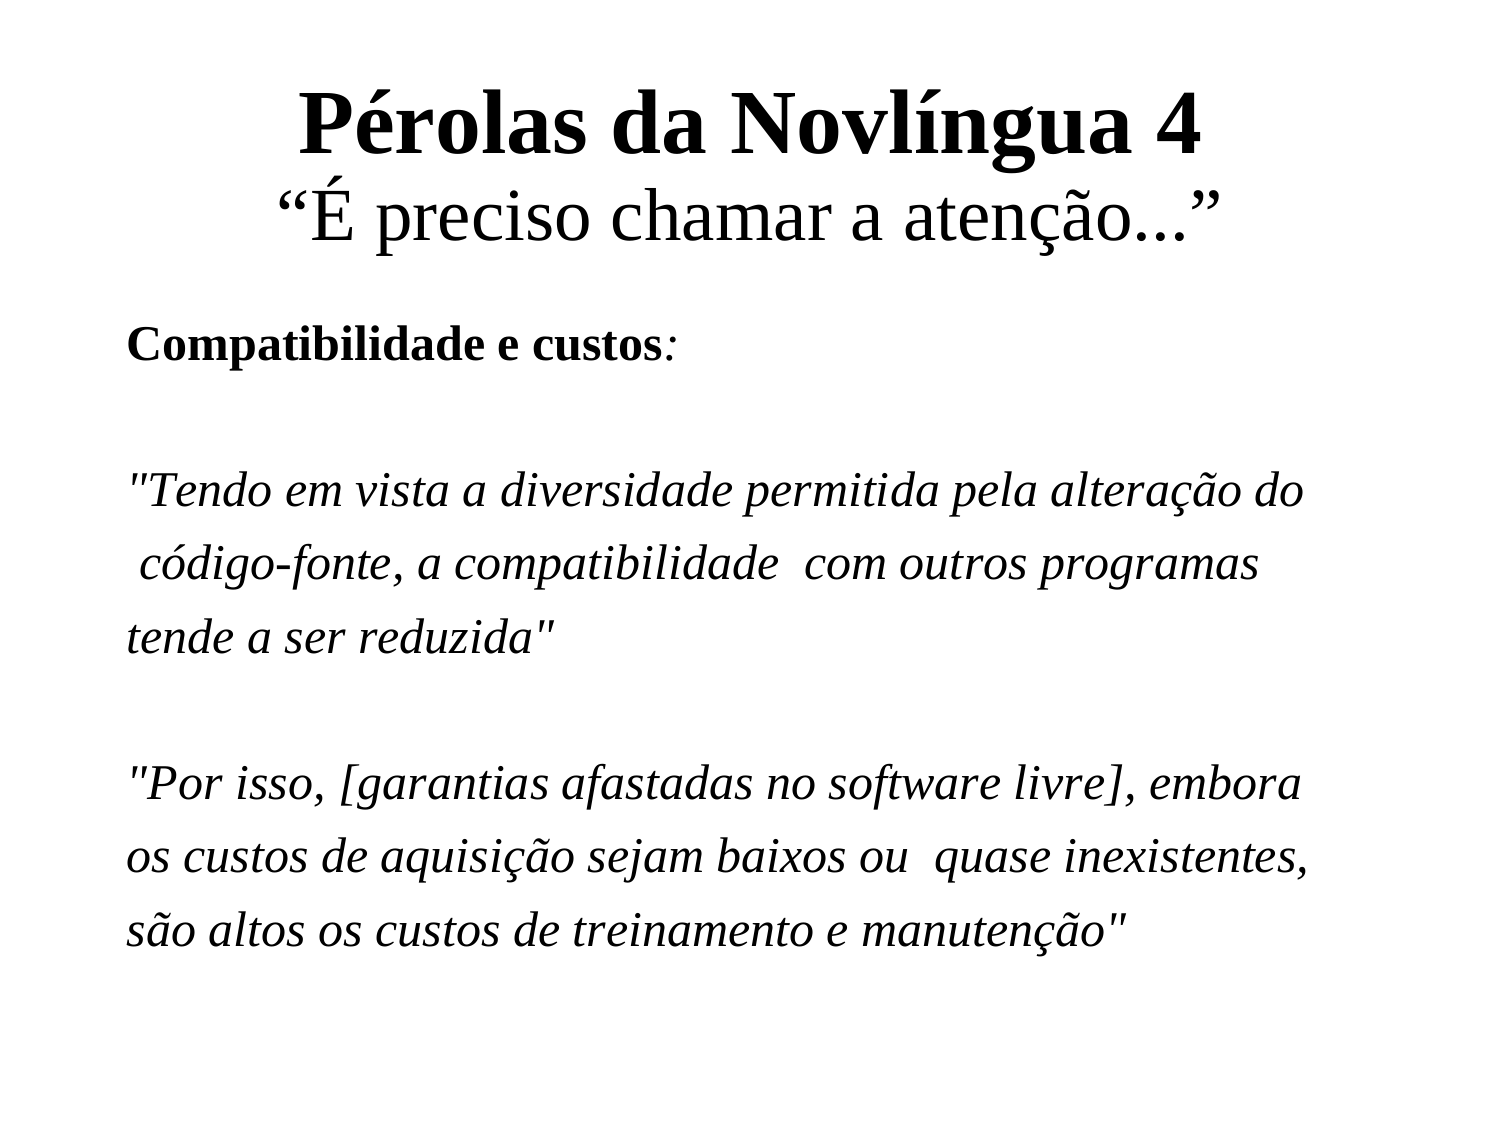

# Pérolas da Novlíngua 4 “É preciso chamar a atenção...”
Compatibilidade e custos:
"Tendo em vista a diversidade permitida pela alteração do
 código-fonte, a compatibilidade com outros programas
tende a ser reduzida"
"Por isso, [garantias afastadas no software livre], embora
os custos de aquisição sejam baixos ou quase inexistentes,
são altos os custos de treinamento e manutenção"